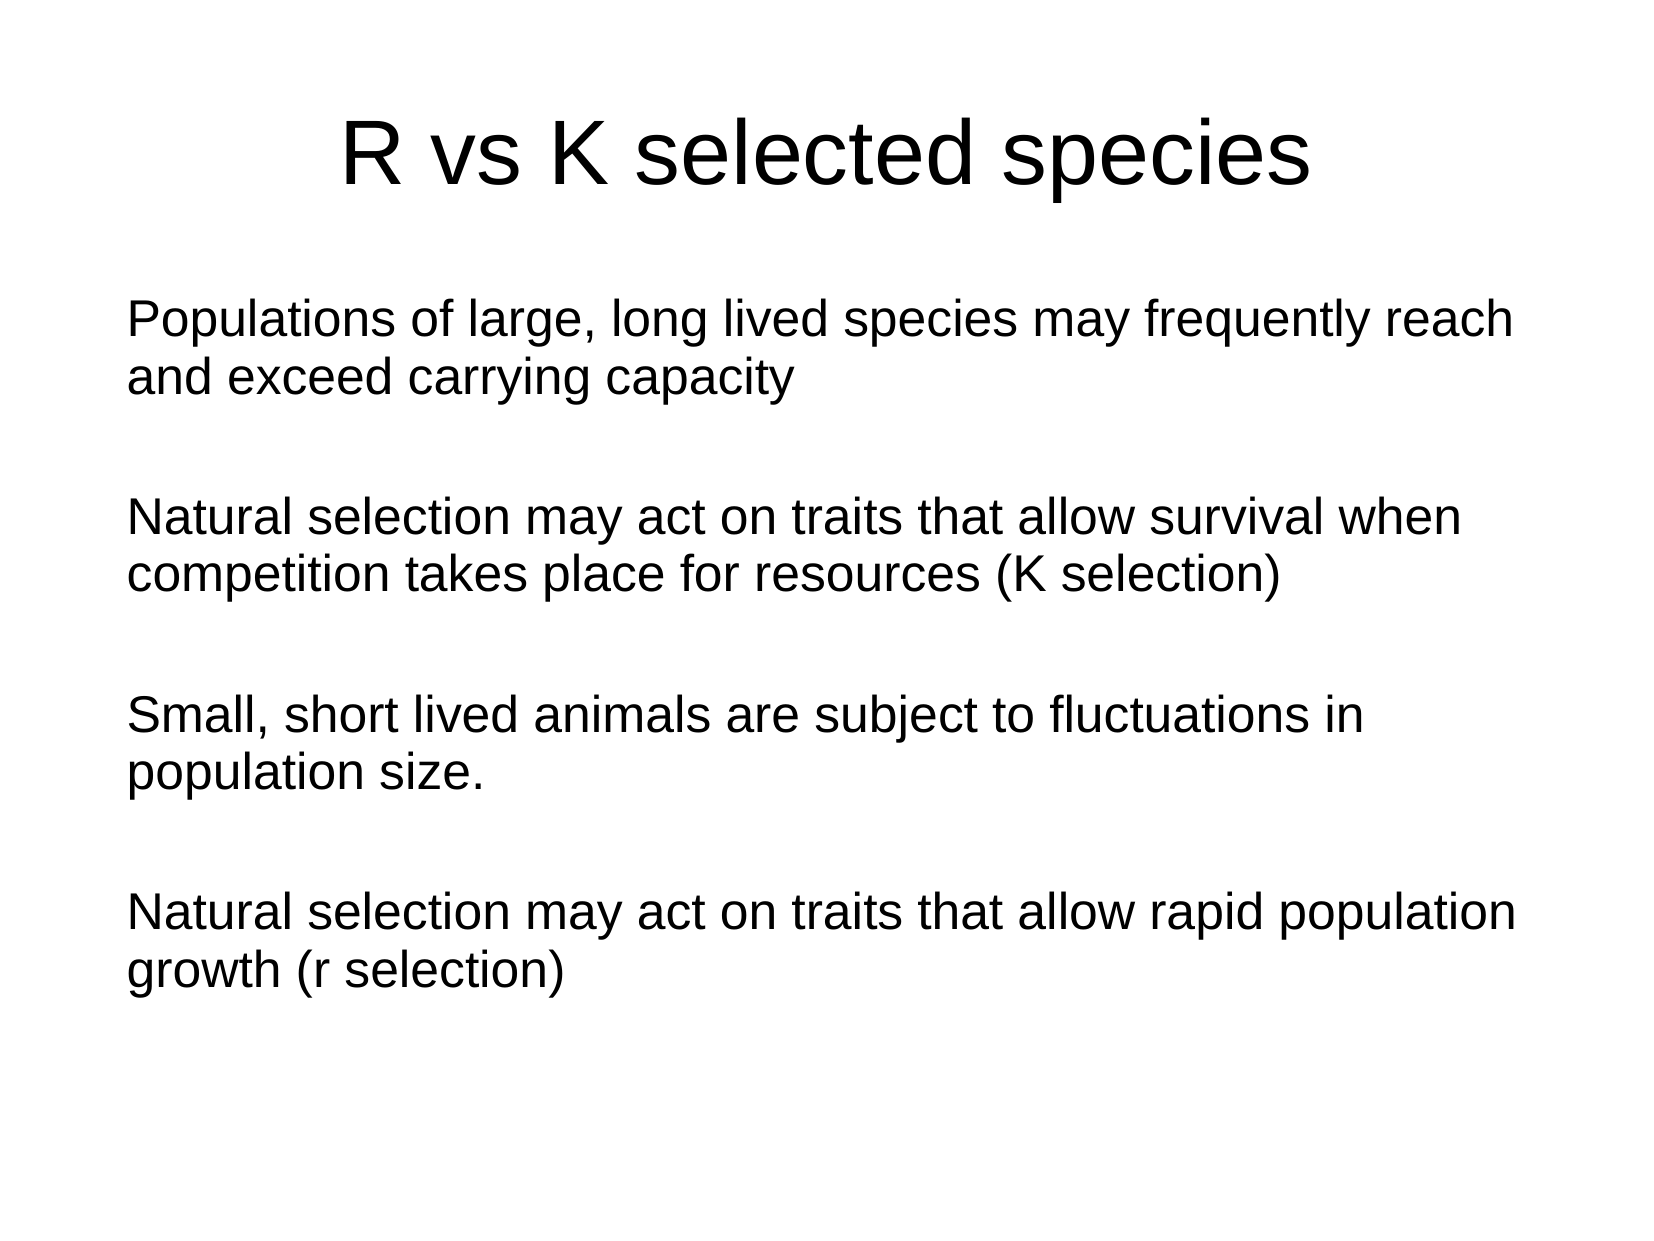

# R vs K selected species
Populations of large, long lived species may frequently reach and exceed carrying capacity
Natural selection may act on traits that allow survival when competition takes place for resources (K selection)
Small, short lived animals are subject to fluctuations in population size.
Natural selection may act on traits that allow rapid population growth (r selection)